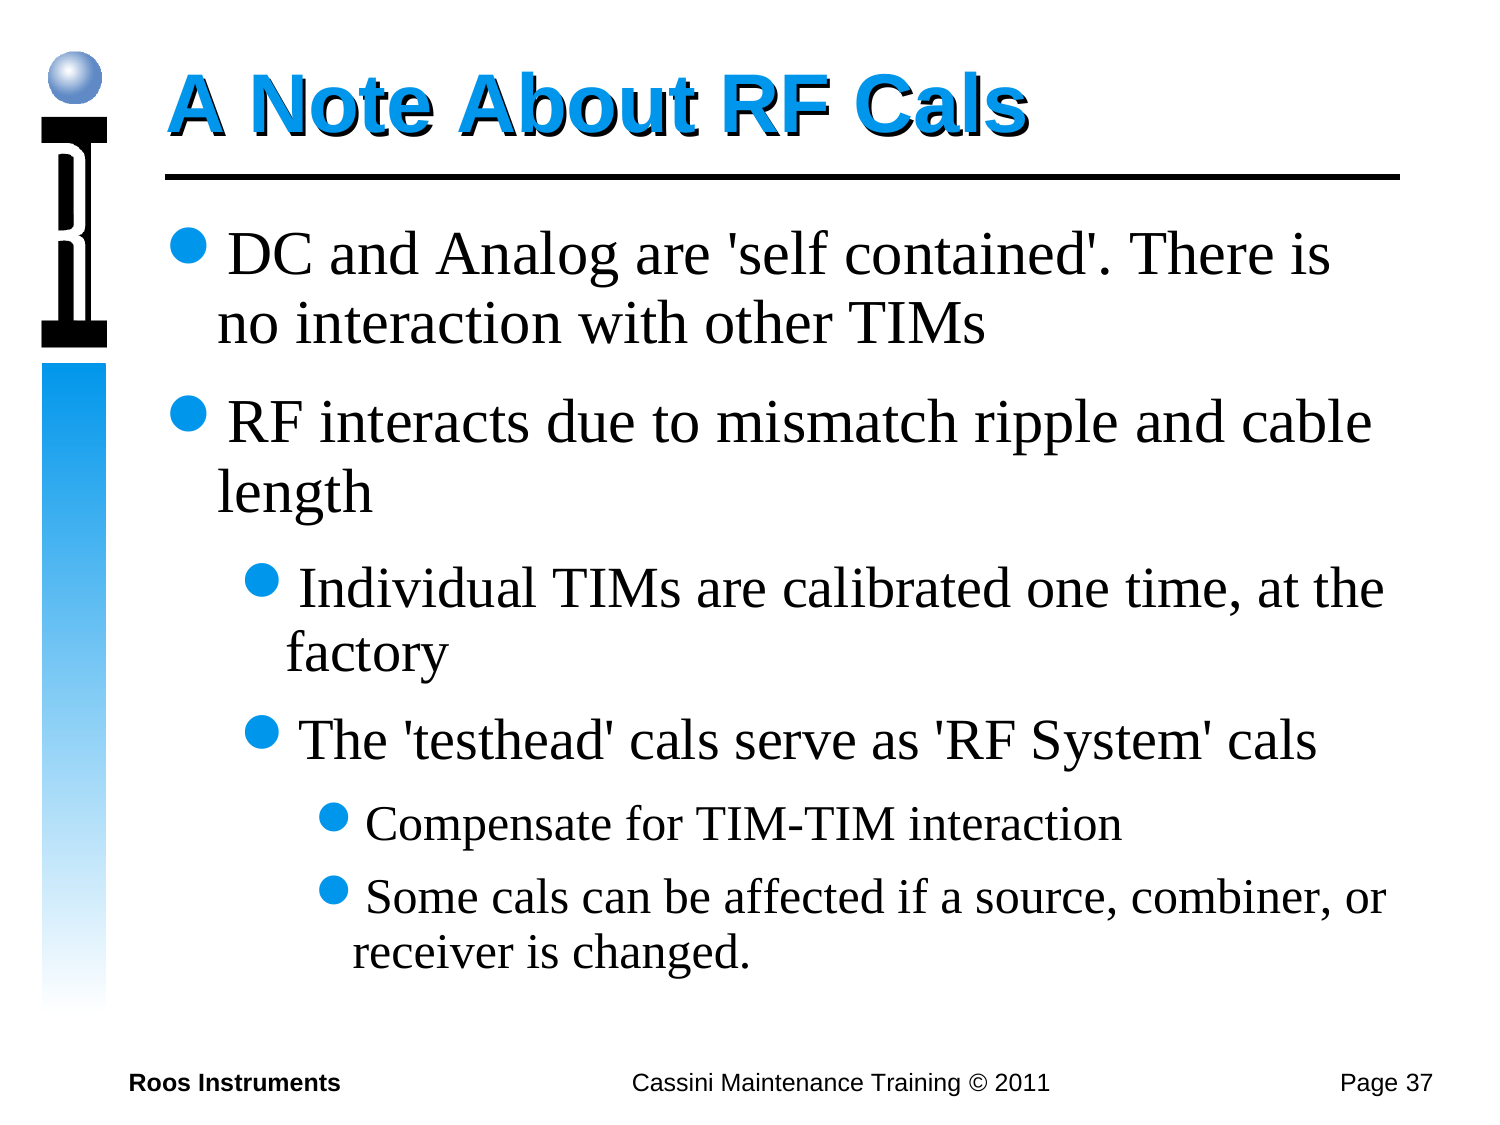

# A Note About RF Cals
DC and Analog are 'self contained'. There is no interaction with other TIMs
RF interacts due to mismatch ripple and cable length
Individual TIMs are calibrated one time, at the factory
The 'testhead' cals serve as 'RF System' cals
Compensate for TIM-TIM interaction
Some cals can be affected if a source, combiner, or receiver is changed.